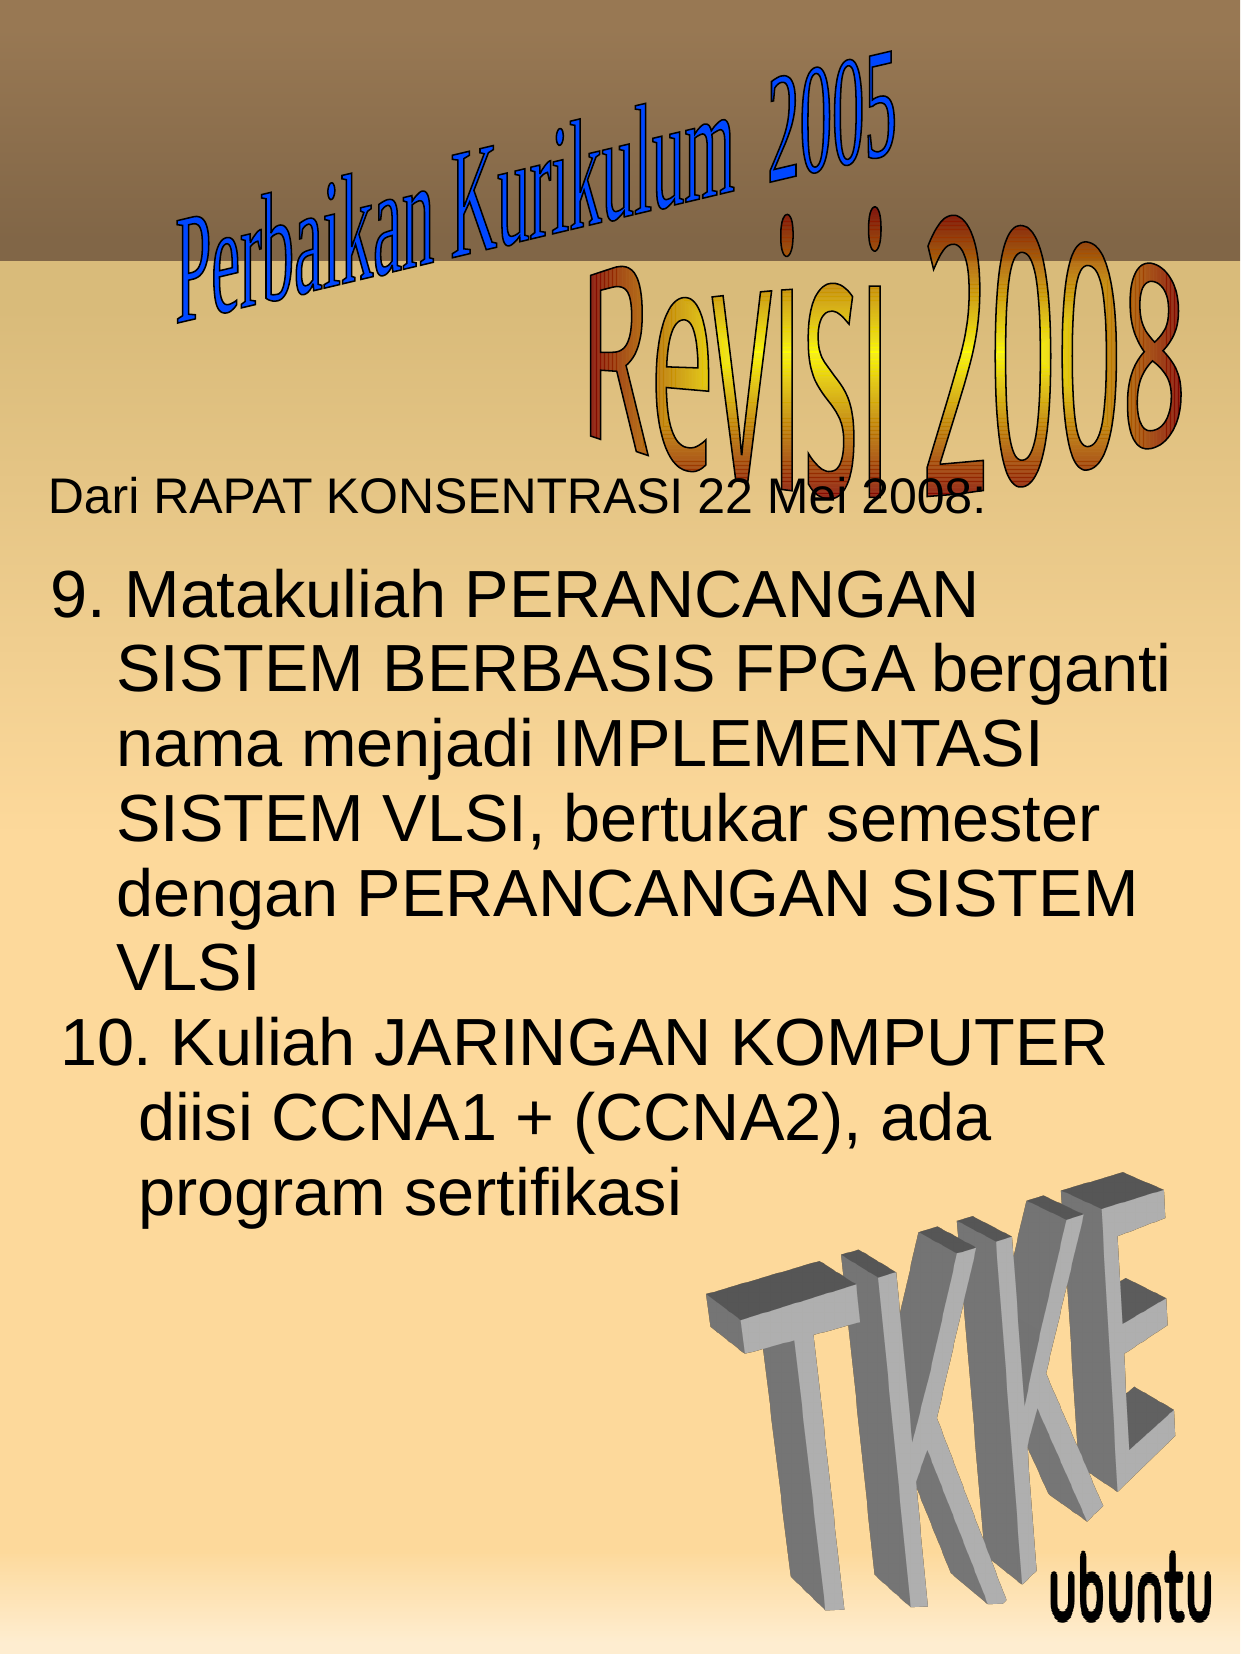

Perbaikan Kurikulum 2005
Revisi 2008
Dari RAPAT KONSENTRASI 22 Mei 2008:
9. Matakuliah PERANCANGAN SISTEM BERBASIS FPGA berganti nama menjadi IMPLEMENTASI SISTEM VLSI, bertukar semester dengan PERANCANGAN SISTEM VLSI
10. Kuliah JARINGAN KOMPUTER diisi CCNA1 + (CCNA2), ada program sertifikasi
TKKE